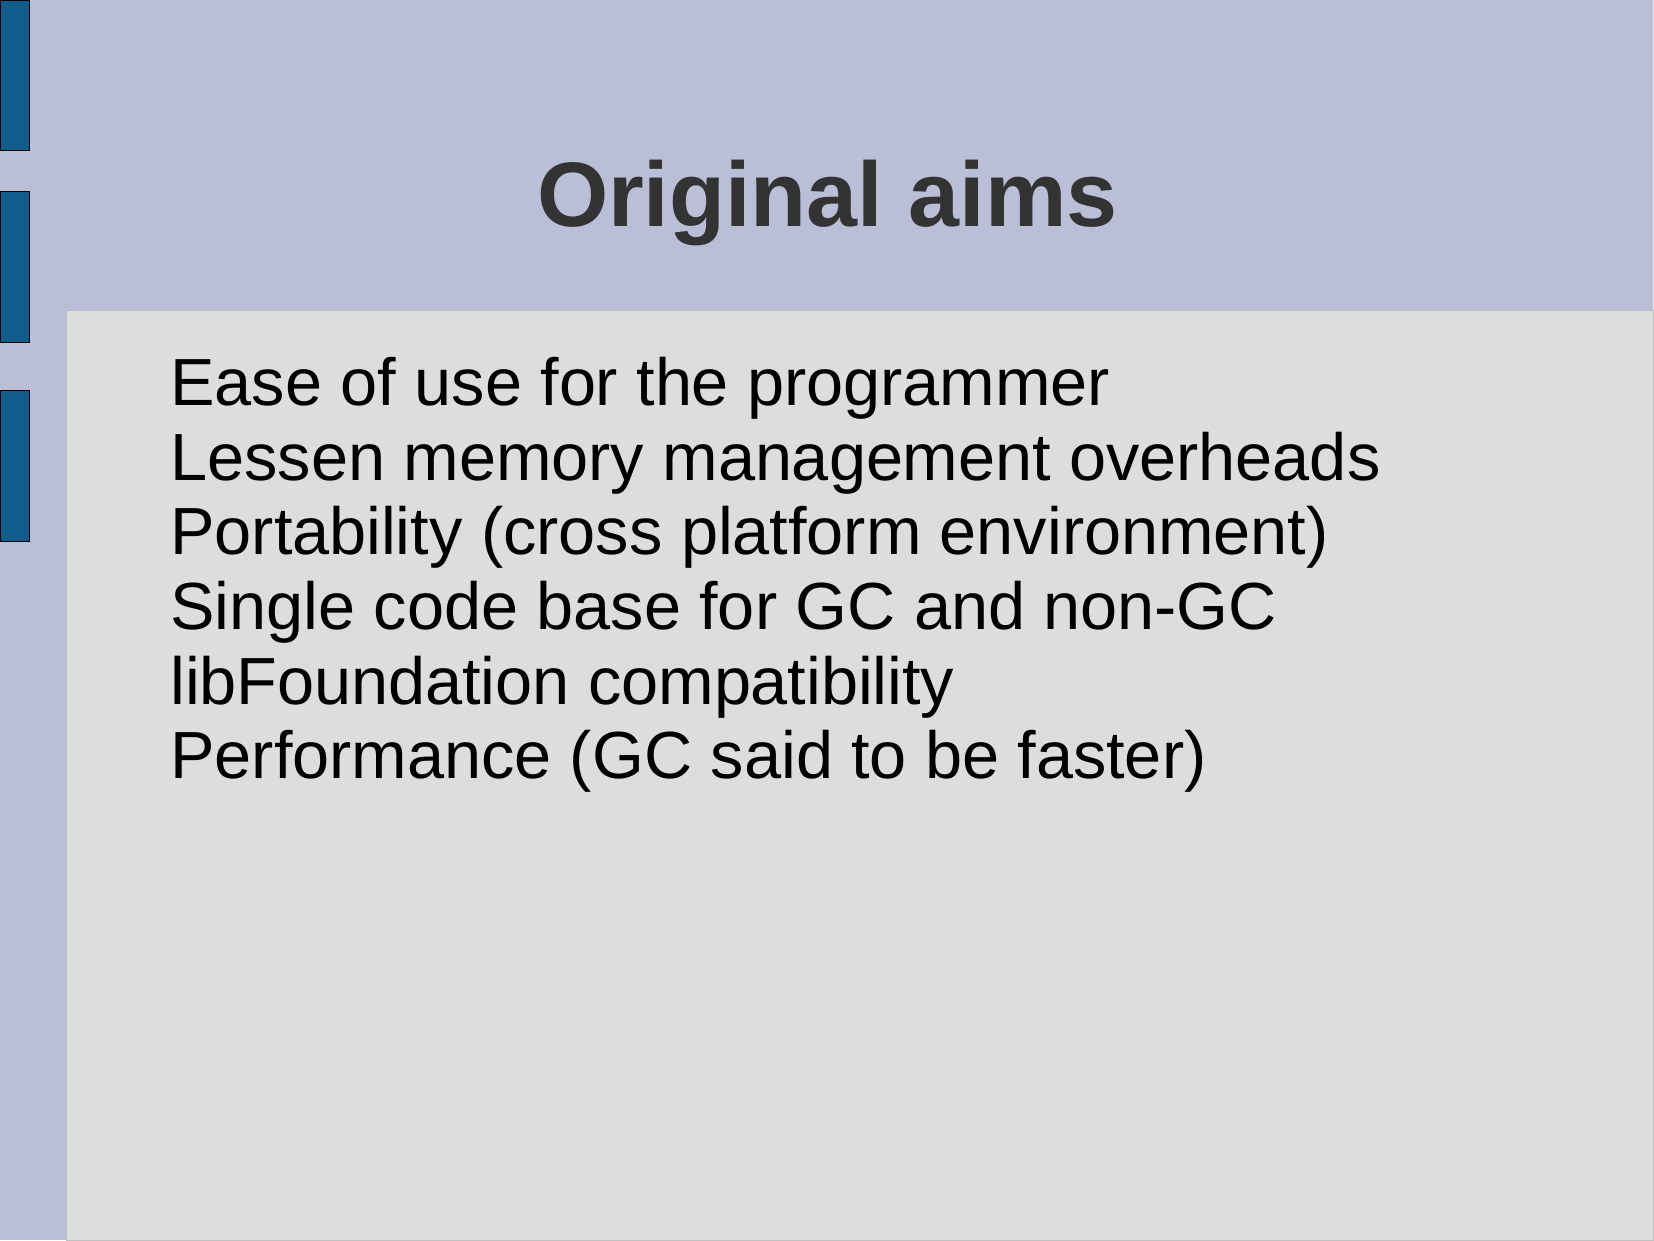

# Original aims
Ease of use for the programmer
Lessen memory management overheads
Portability (cross platform environment)
Single code base for GC and non-GC
libFoundation compatibility
Performance (GC said to be faster)